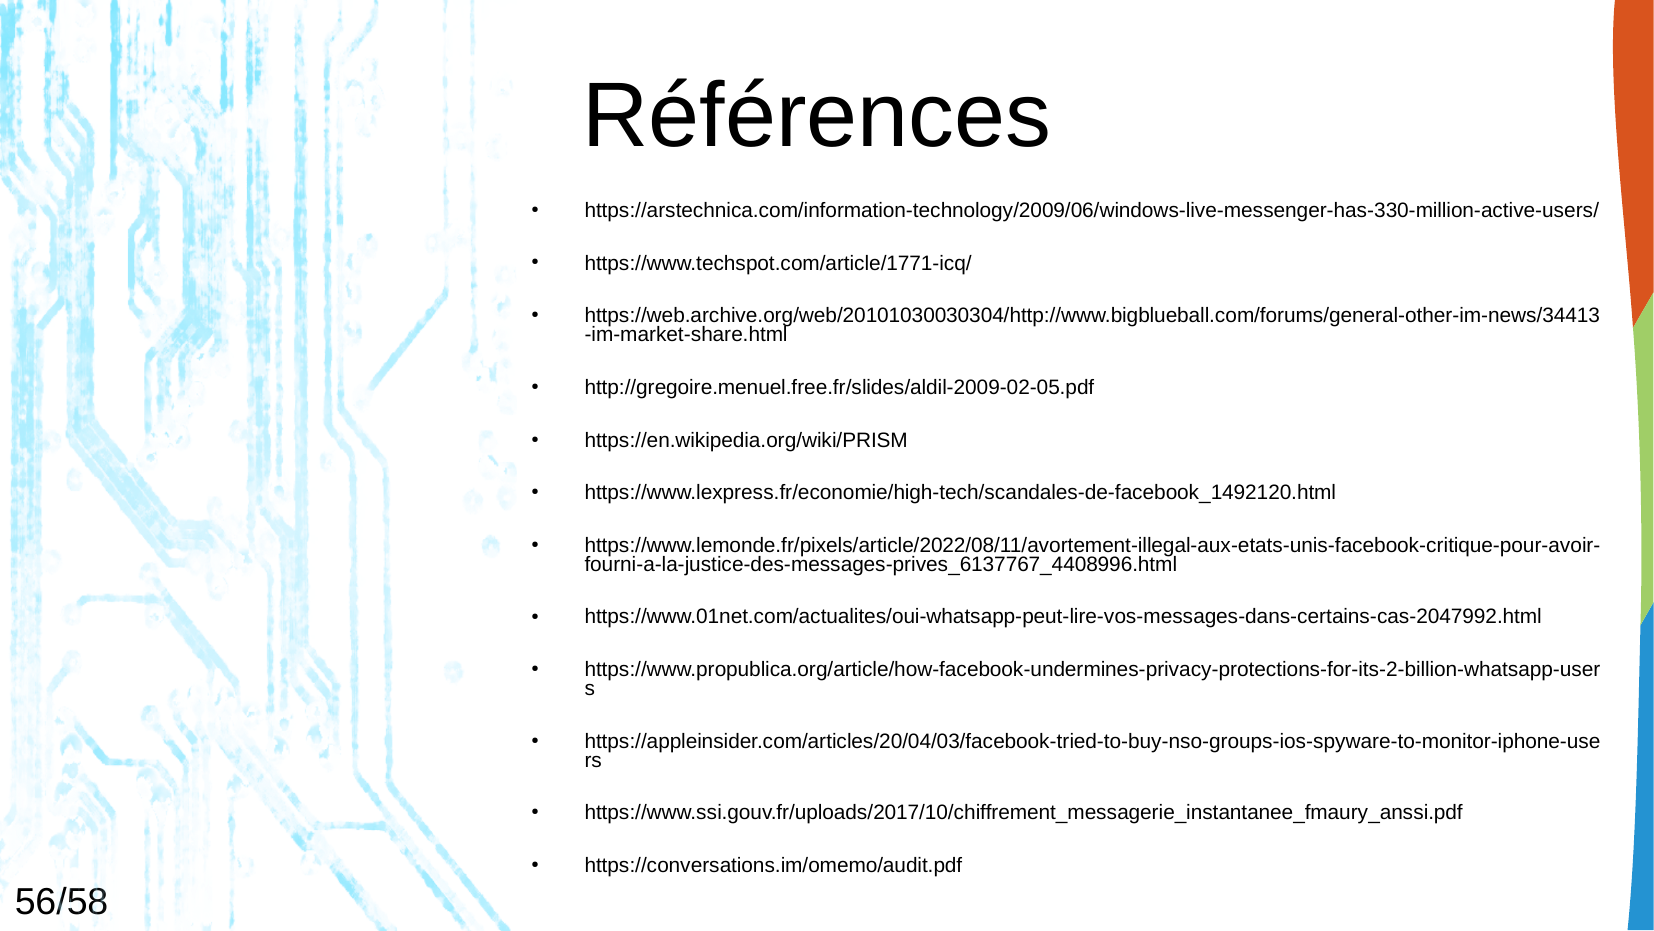

# Références
https://arstechnica.com/information-technology/2009/06/windows-live-messenger-has-330-million-active-users/
https://www.techspot.com/article/1771-icq/
https://web.archive.org/web/20101030030304/http://www.bigblueball.com/forums/general-other-im-news/34413-im-market-share.html
http://gregoire.menuel.free.fr/slides/aldil-2009-02-05.pdf
https://en.wikipedia.org/wiki/PRISM
https://www.lexpress.fr/economie/high-tech/scandales-de-facebook_1492120.html
https://www.lemonde.fr/pixels/article/2022/08/11/avortement-illegal-aux-etats-unis-facebook-critique-pour-avoir-fourni-a-la-justice-des-messages-prives_6137767_4408996.html
https://www.01net.com/actualites/oui-whatsapp-peut-lire-vos-messages-dans-certains-cas-2047992.html
https://www.propublica.org/article/how-facebook-undermines-privacy-protections-for-its-2-billion-whatsapp-users
https://appleinsider.com/articles/20/04/03/facebook-tried-to-buy-nso-groups-ios-spyware-to-monitor-iphone-users
https://www.ssi.gouv.fr/uploads/2017/10/chiffrement_messagerie_instantanee_fmaury_anssi.pdf
https://conversations.im/omemo/audit.pdf